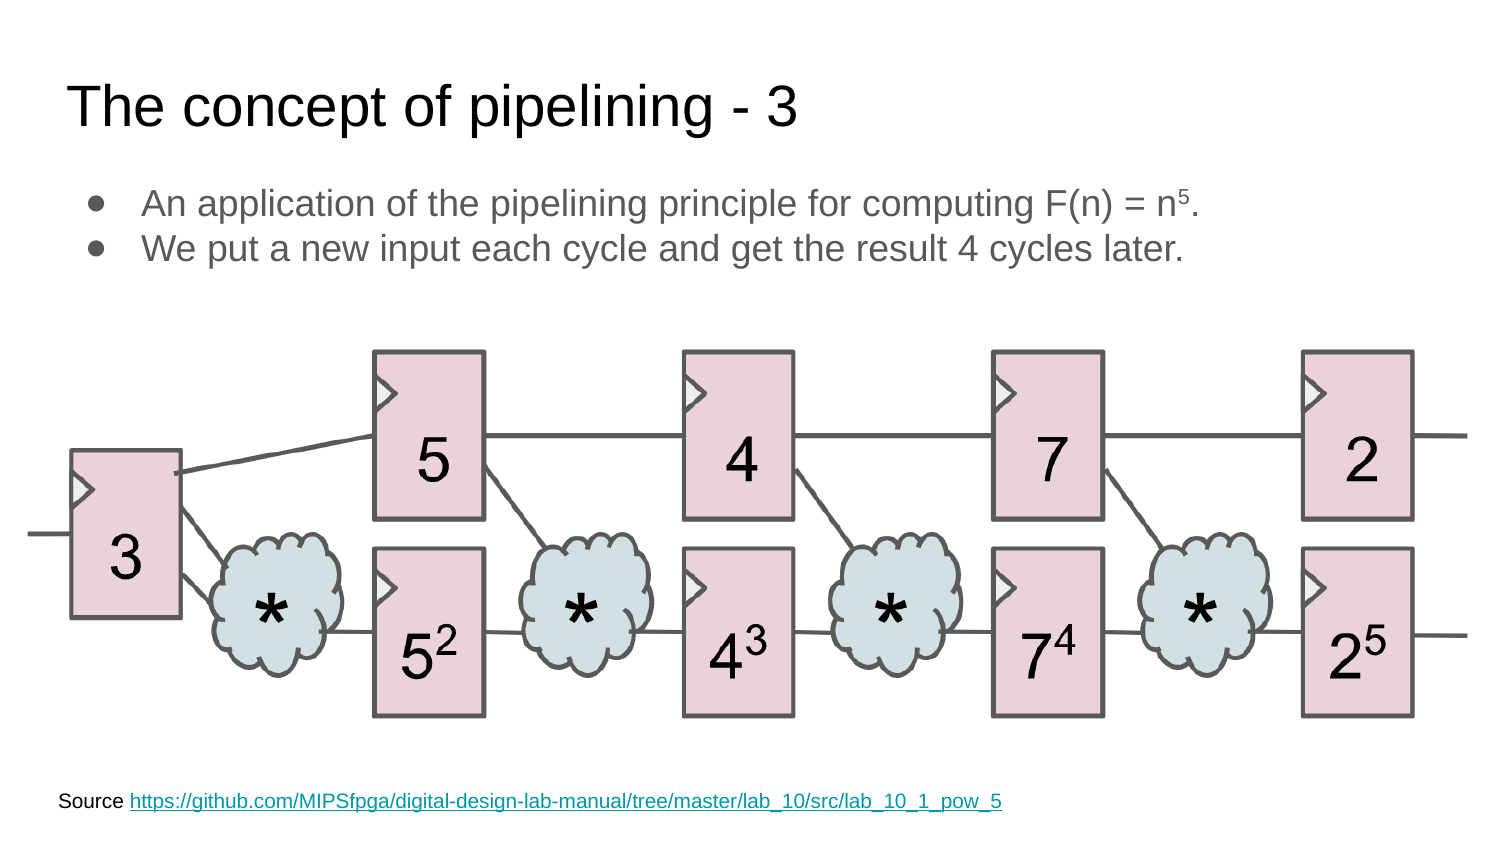

# The concept of pipelining - 3
An application of the pipelining principle for computing F(n) = n5.
We put a new input each cycle and get the result 4 cycles later.
Source https://github.com/MIPSfpga/digital-design-lab-manual/tree/master/lab_10/src/lab_10_1_pow_5